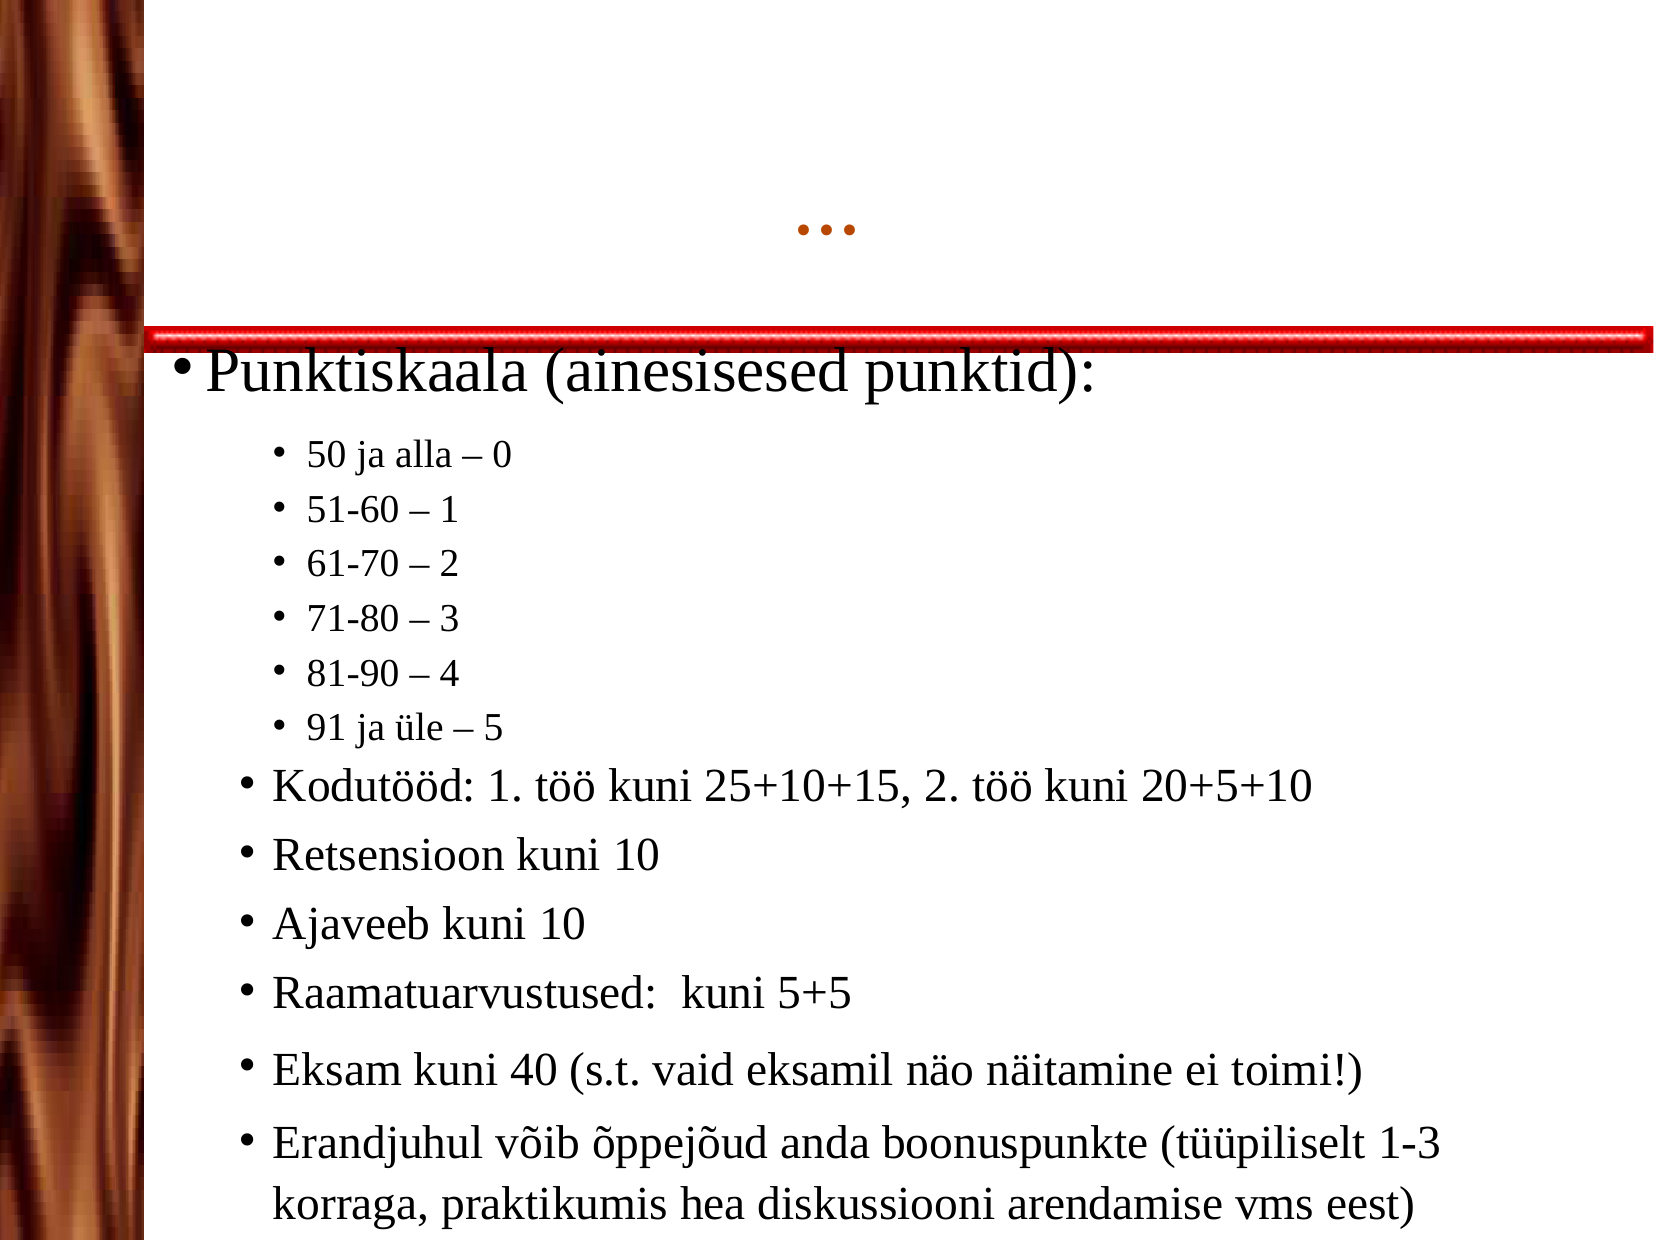

# ...
Punktiskaala (ainesisesed punktid):
50 ja alla – 0
51-60 – 1
61-70 – 2
71-80 – 3
81-90 – 4
91 ja üle – 5
Kodutööd: 1. töö kuni 25+10+15, 2. töö kuni 20+5+10
Retsensioon kuni 10
Ajaveeb kuni 10
Raamatuarvustused: kuni 5+5
Eksam kuni 40 (s.t. vaid eksamil näo näitamine ei toimi!)‏
Erandjuhul võib õppejõud anda boonuspunkte (tüüpiliselt 1-3 korraga, praktikumis hea diskussiooni arendamise vms eest)‏